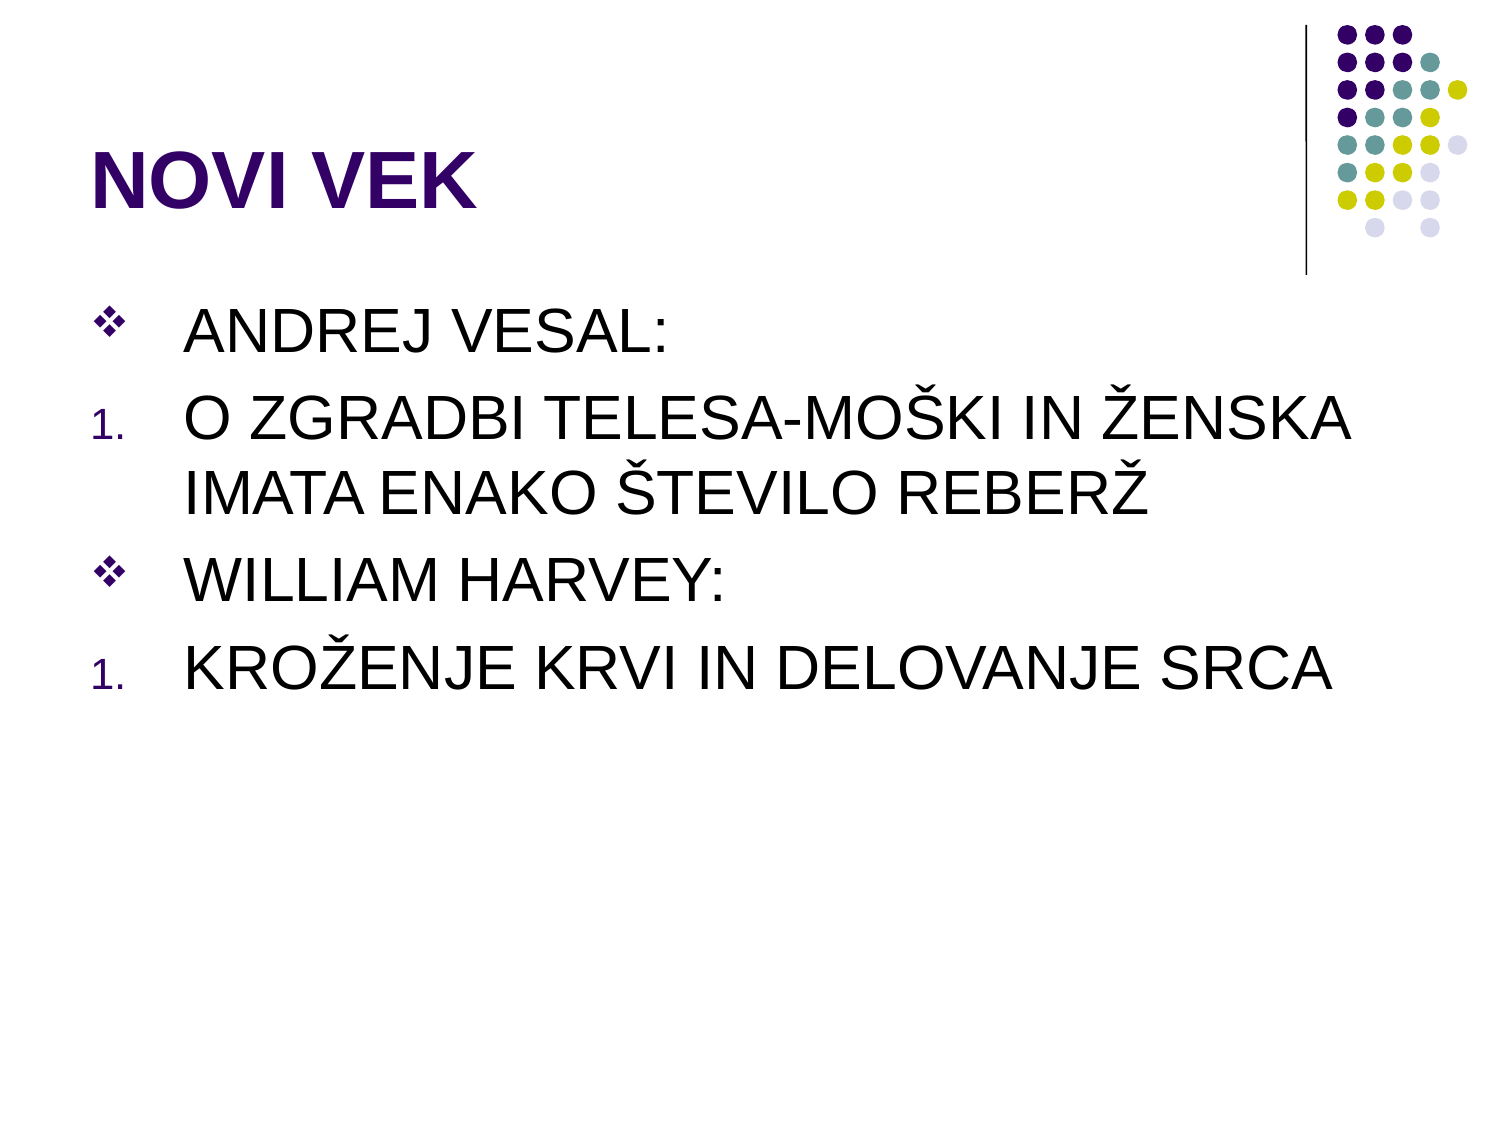

# NOVI VEK
ANDREJ VESAL:
O ZGRADBI TELESA-MOŠKI IN ŽENSKA IMATA ENAKO ŠTEVILO REBERŽ
WILLIAM HARVEY:
KROŽENJE KRVI IN DELOVANJE SRCA